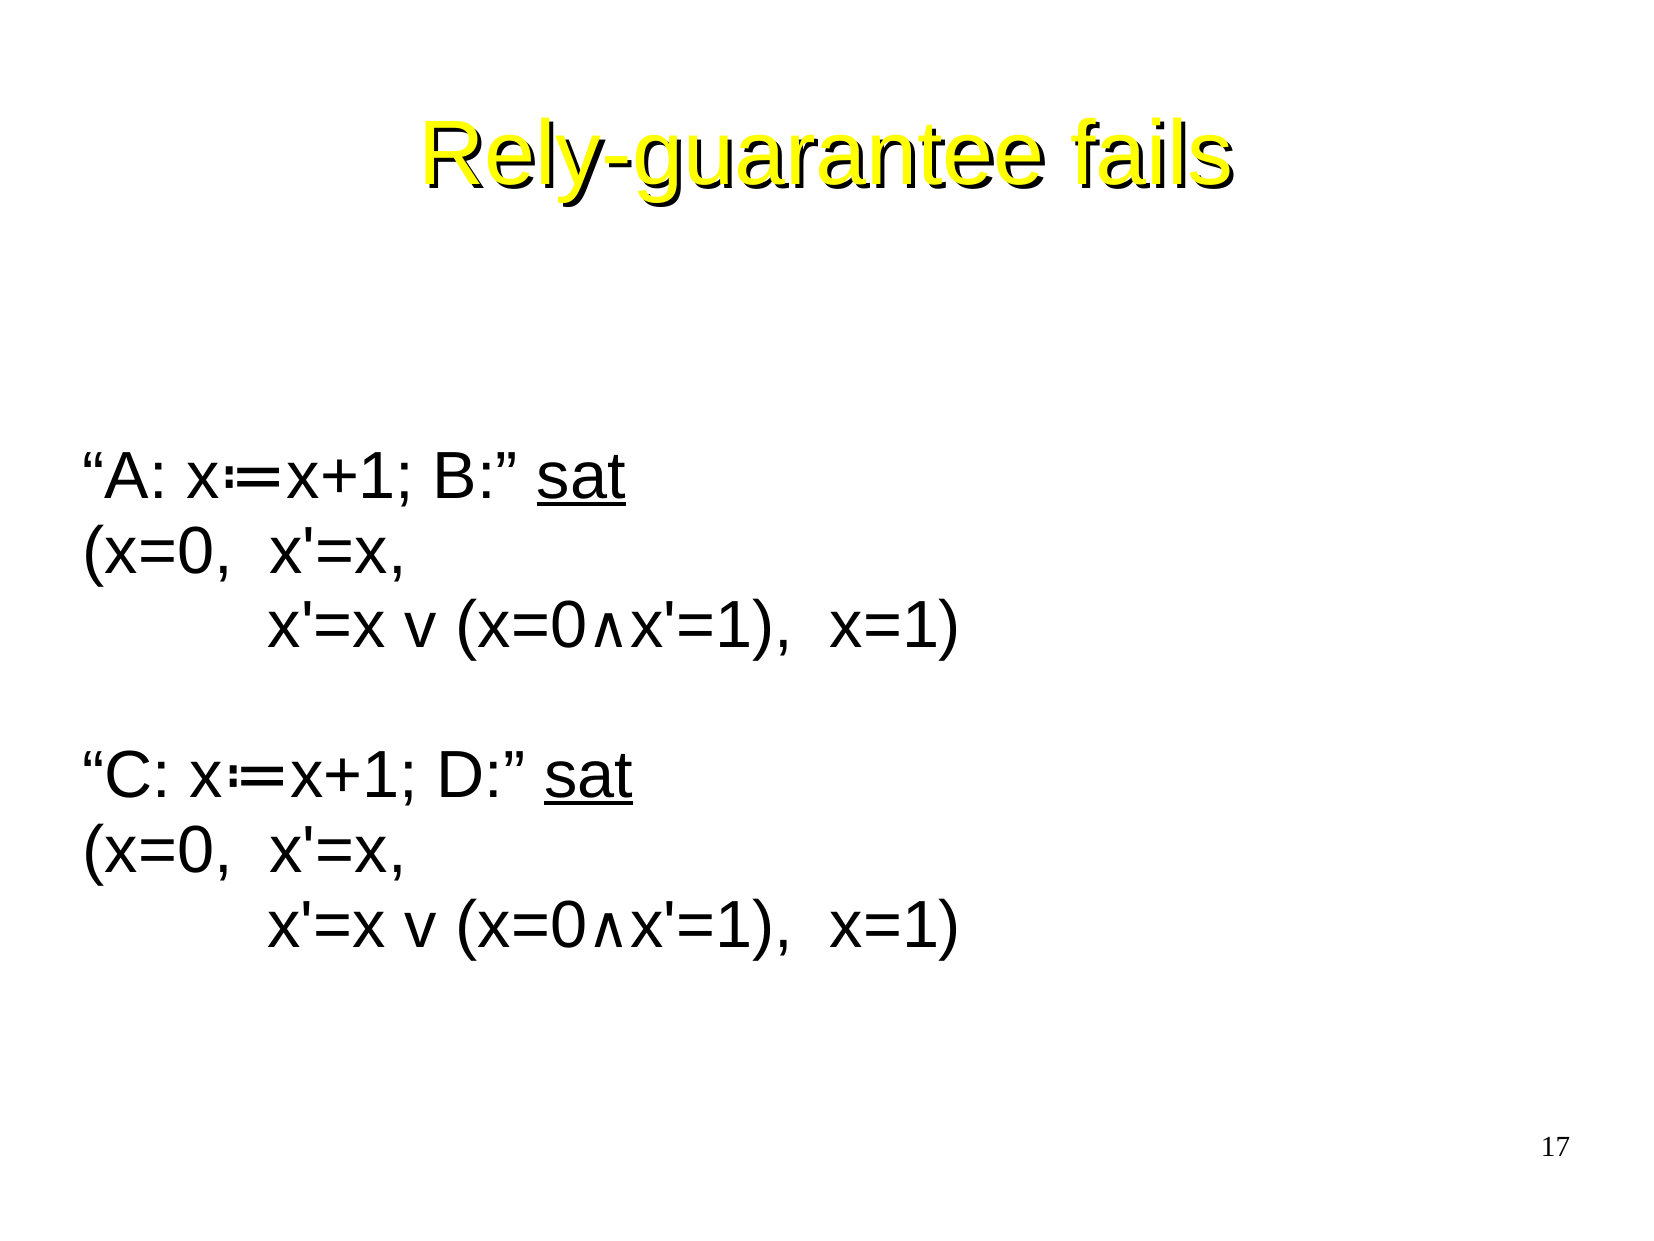

# Rely-guarantee fails
“A: x≔x+1; B:” sat
(x=0, x'=x,
 x'=x v (x=0∧x'=1), x=1)
“C: x≔x+1; D:” sat
(x=0, x'=x,
 x'=x v (x=0∧x'=1), x=1)
17